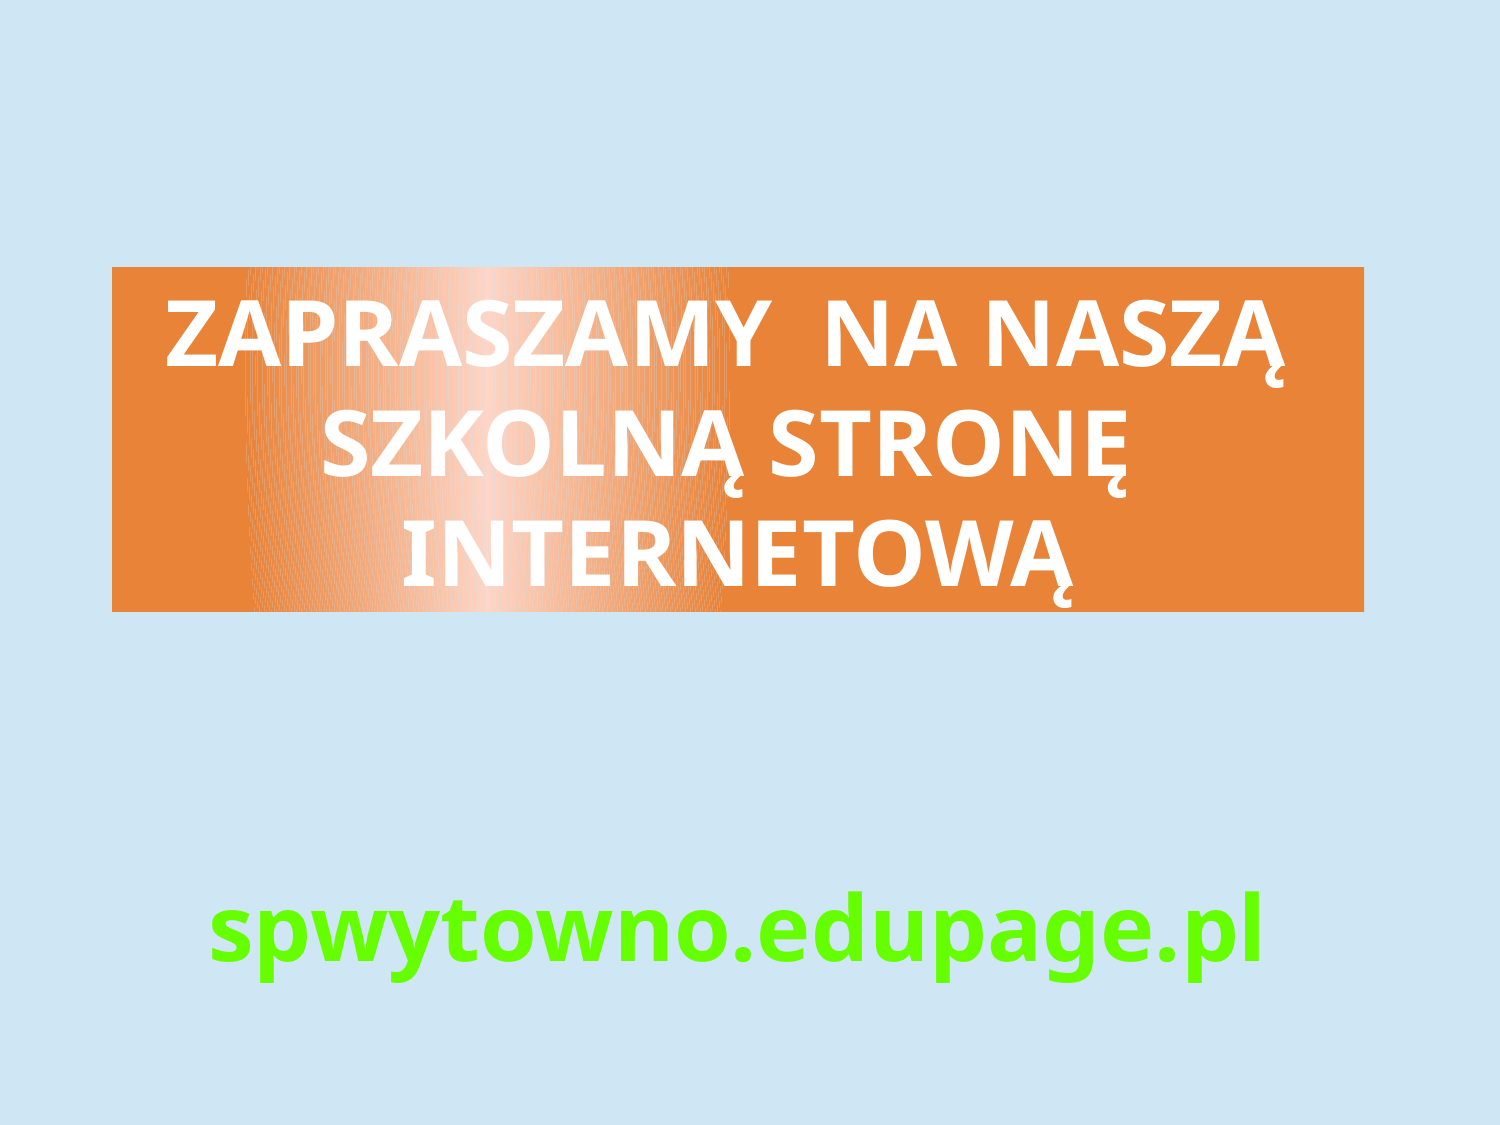

ZAPRASZAMY NA NASZĄ SZKOLNĄ STRONĘ INTERNETOWĄ
spwytowno.edupage.pl